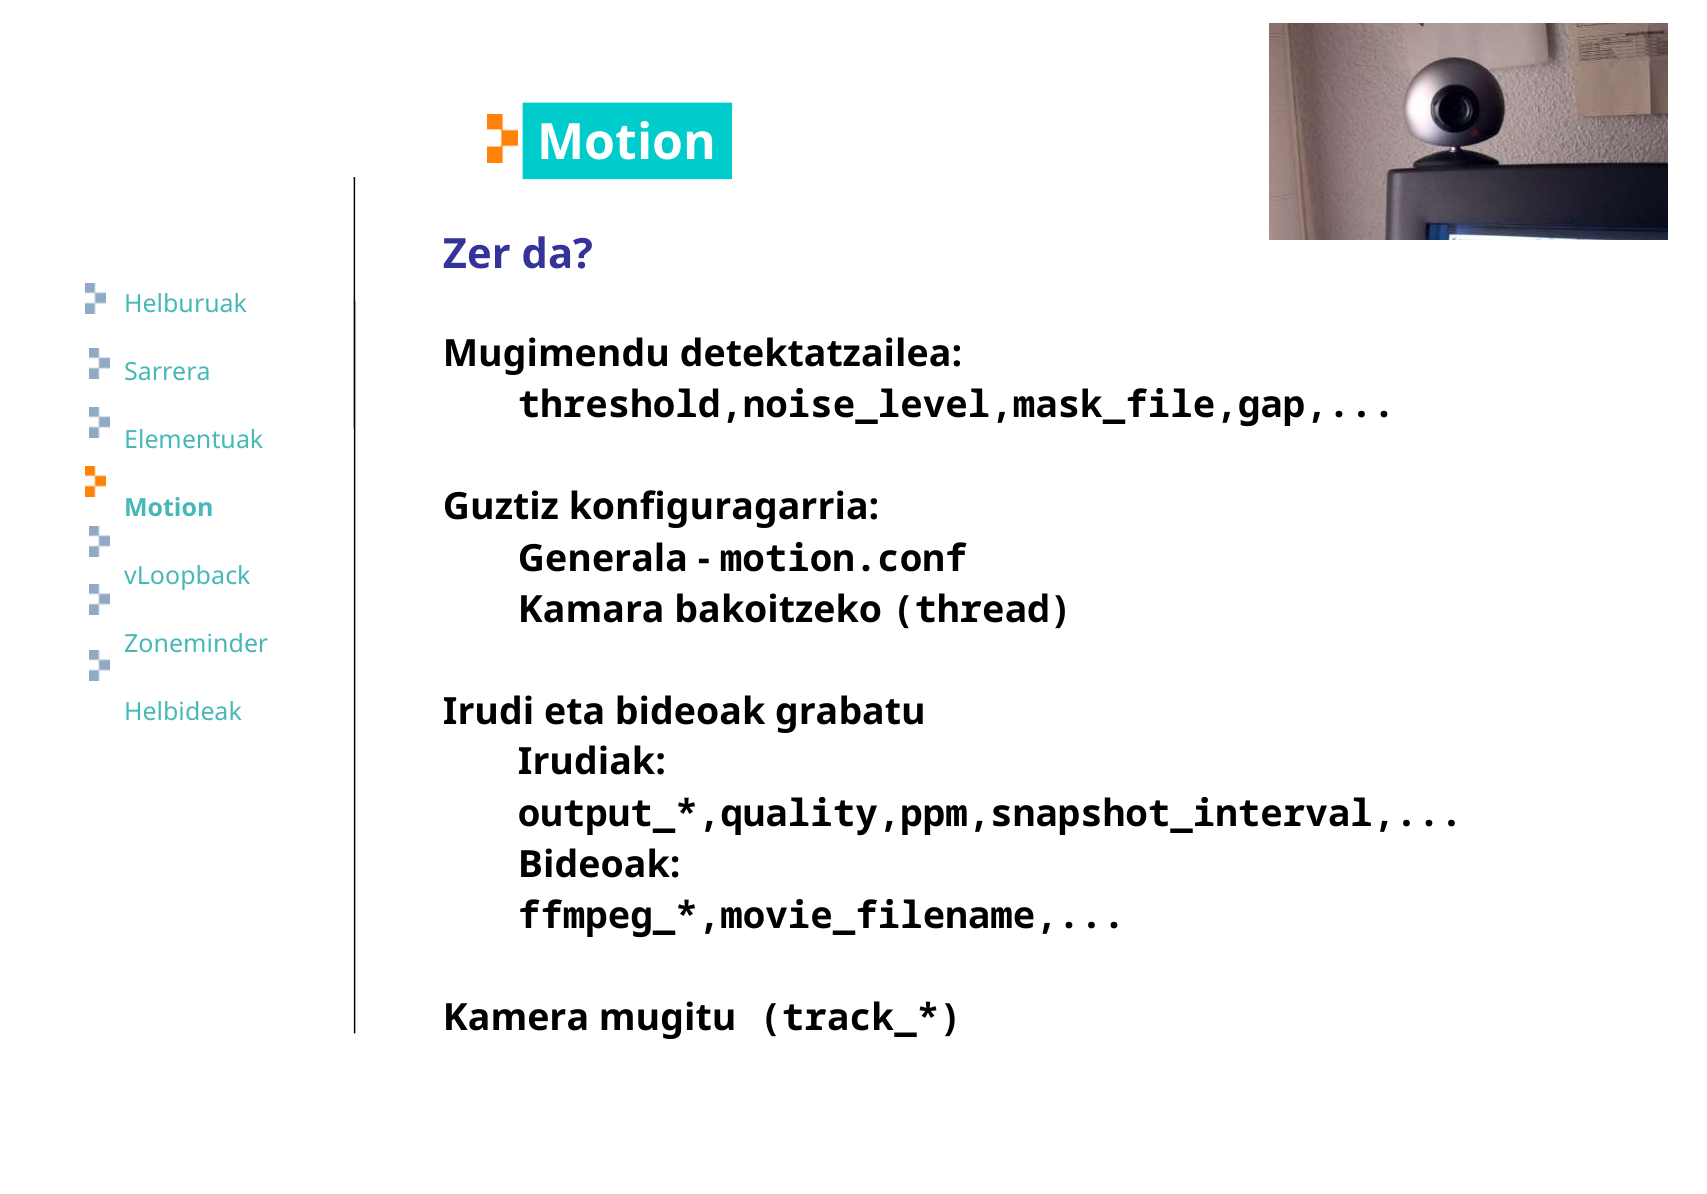

Motion
Zer da?
Mugimendu detektatzailea:
threshold,noise_level,mask_file,gap,...
Guztiz konfiguragarria:
Generala - motion.conf
Kamara bakoitzeko (thread)
Irudi eta bideoak grabatu
Irudiak:
output_*,quality,ppm,snapshot_interval,...
Bideoak:
ffmpeg_*,movie_filename,...
Kamera mugitu (track_*)
Helburuak
Sarrera
Elementuak
Motion
vLoopback
Zoneminder
Helbideak